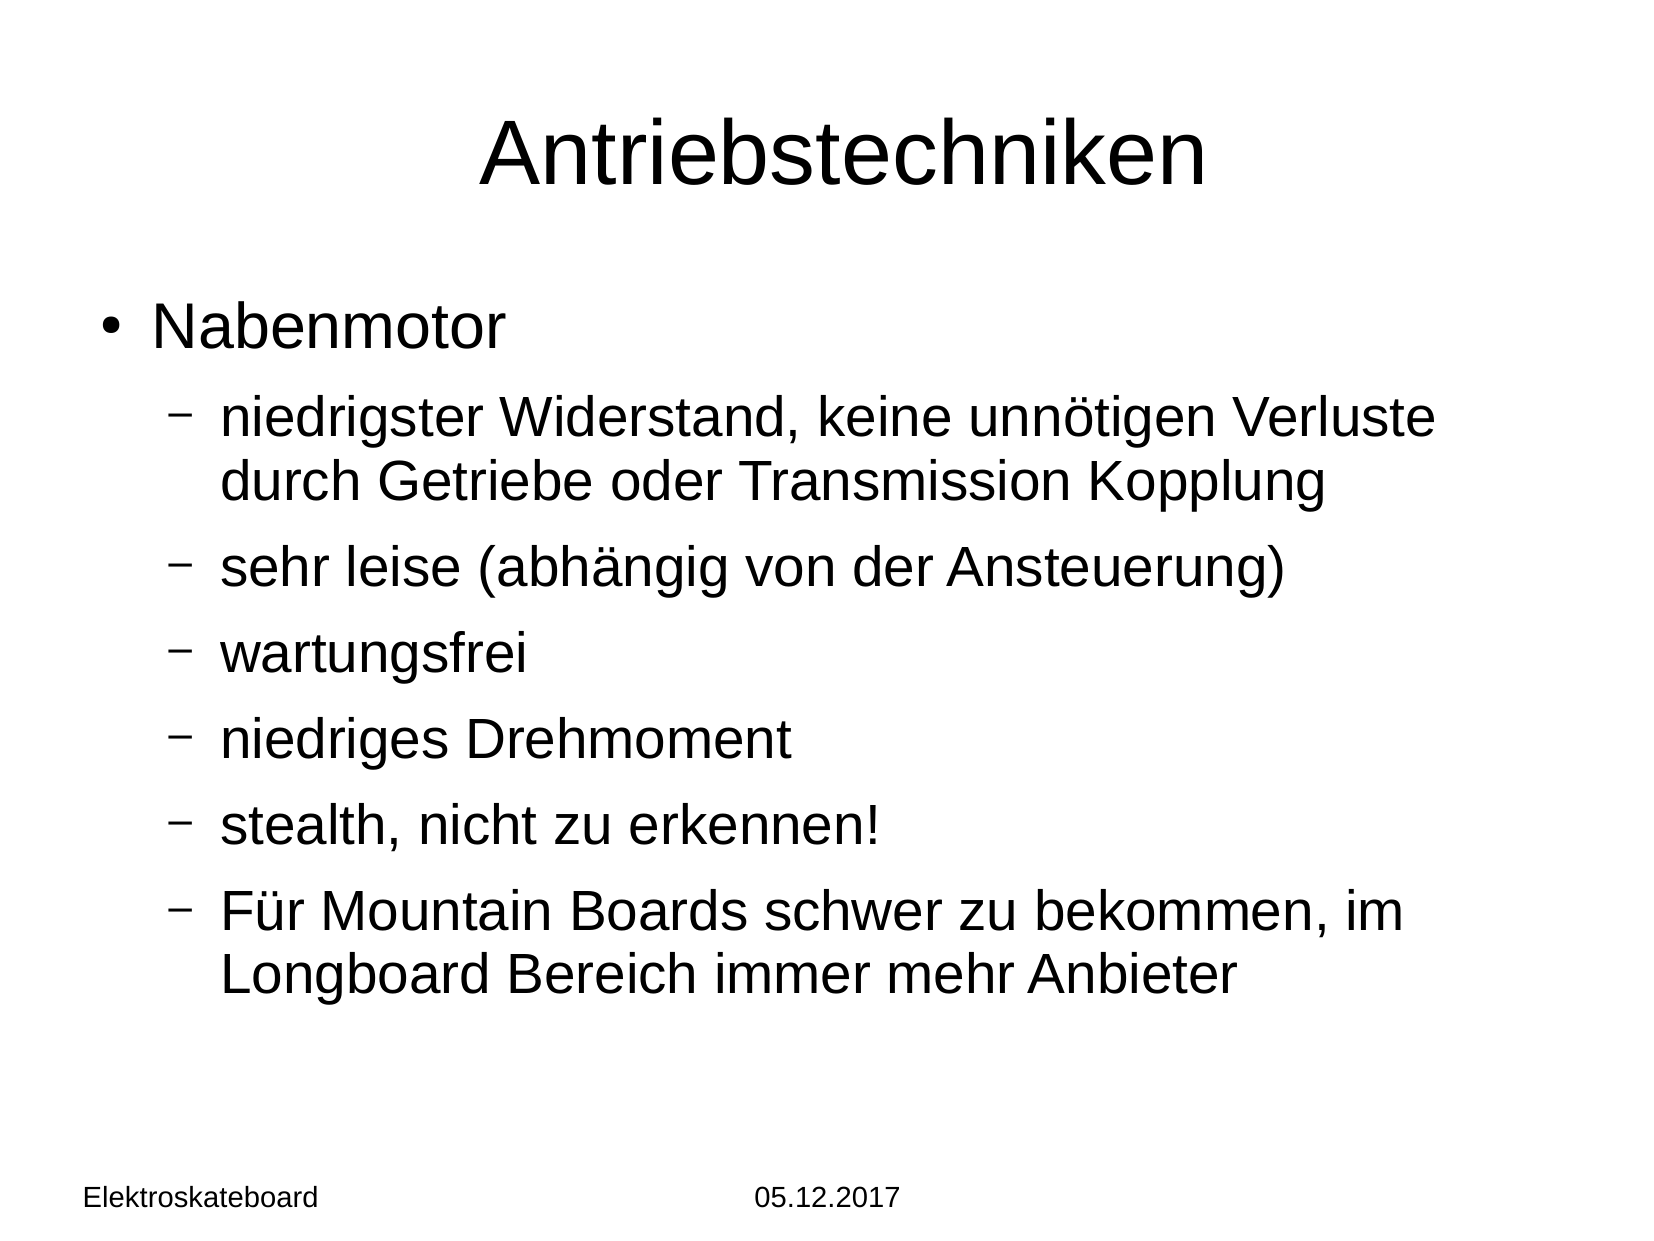

# Antriebstechniken
Nabenmotor
niedrigster Widerstand, keine unnötigen Verluste durch Getriebe oder Transmission Kopplung
sehr leise (abhängig von der Ansteuerung)
wartungsfrei
niedriges Drehmoment
stealth, nicht zu erkennen!
Für Mountain Boards schwer zu bekommen, im Longboard Bereich immer mehr Anbieter